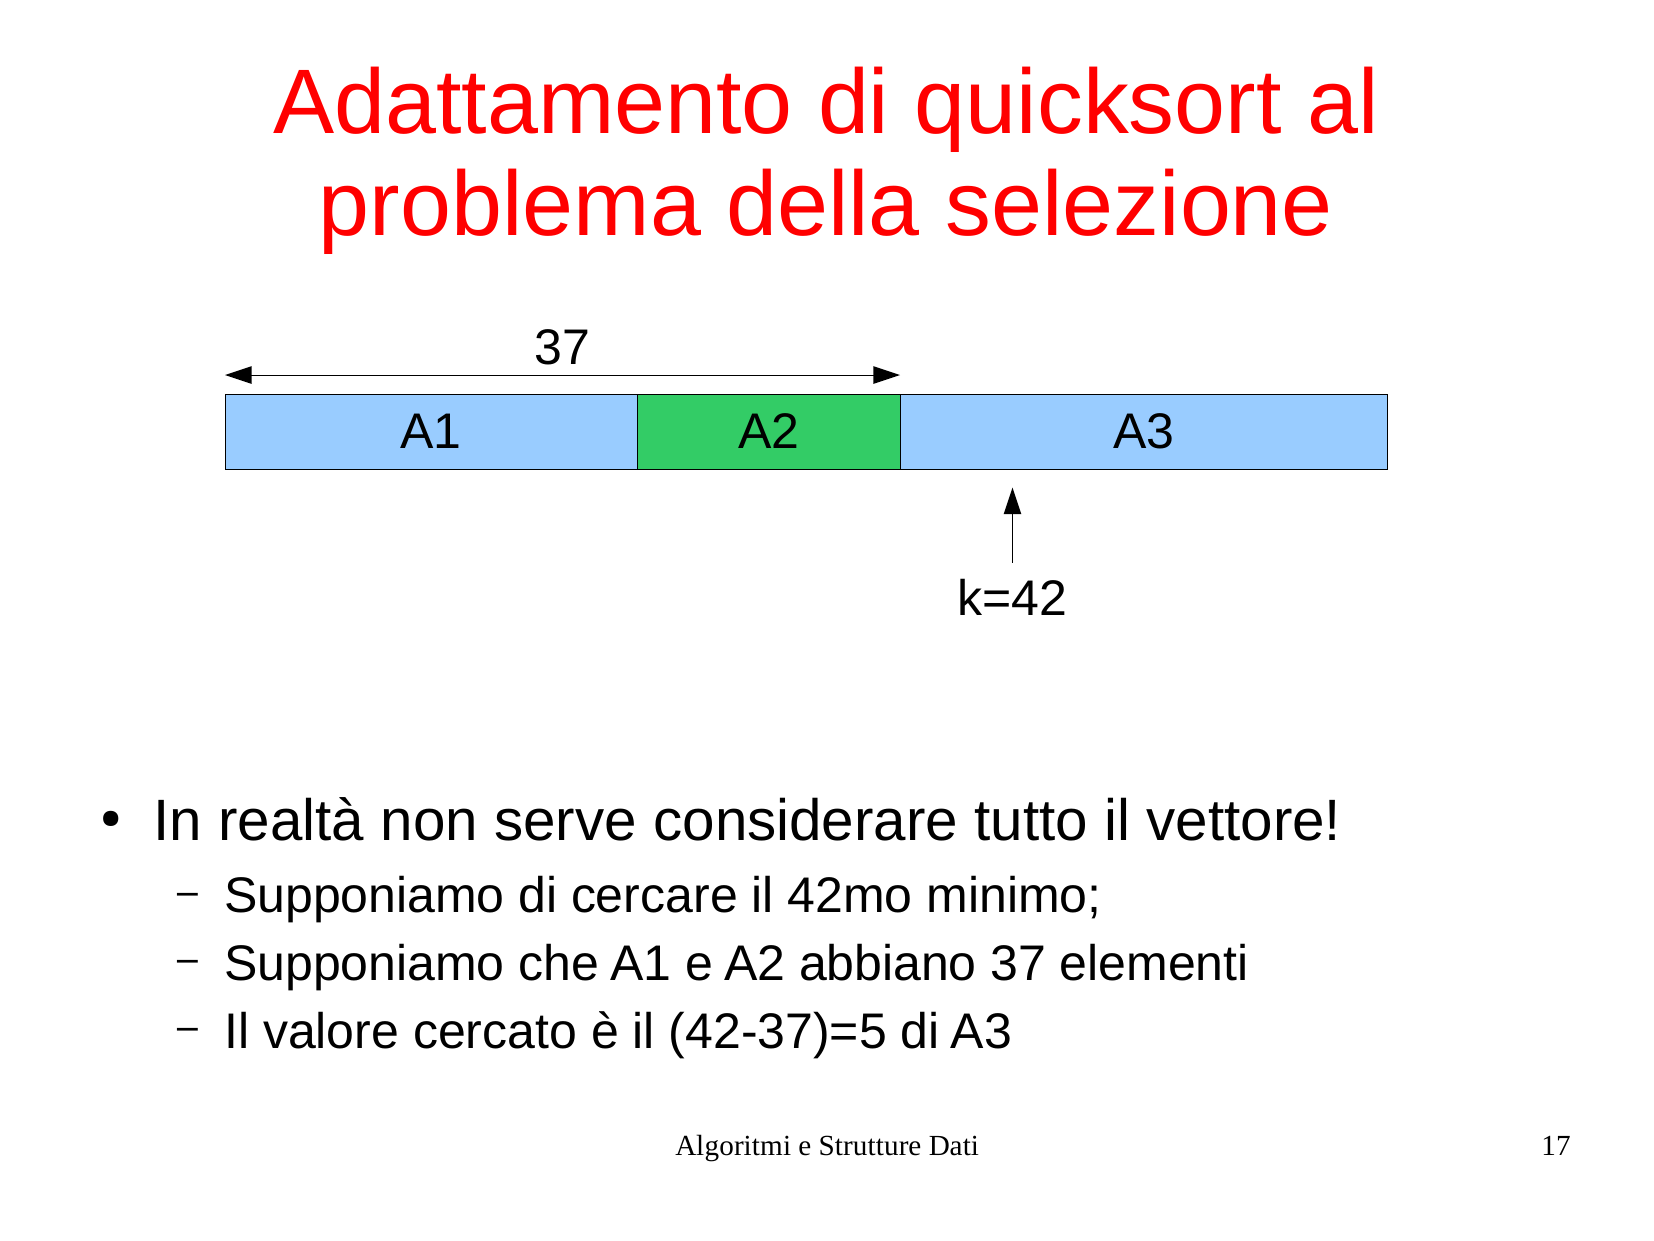

# Adattamento di quicksort al problema della selezione
37
A1
A2
A3
k=42
In realtà non serve considerare tutto il vettore!
Supponiamo di cercare il 42mo minimo;
Supponiamo che A1 e A2 abbiano 37 elementi
Il valore cercato è il (42-37)=5 di A3
Algoritmi e Strutture Dati
17